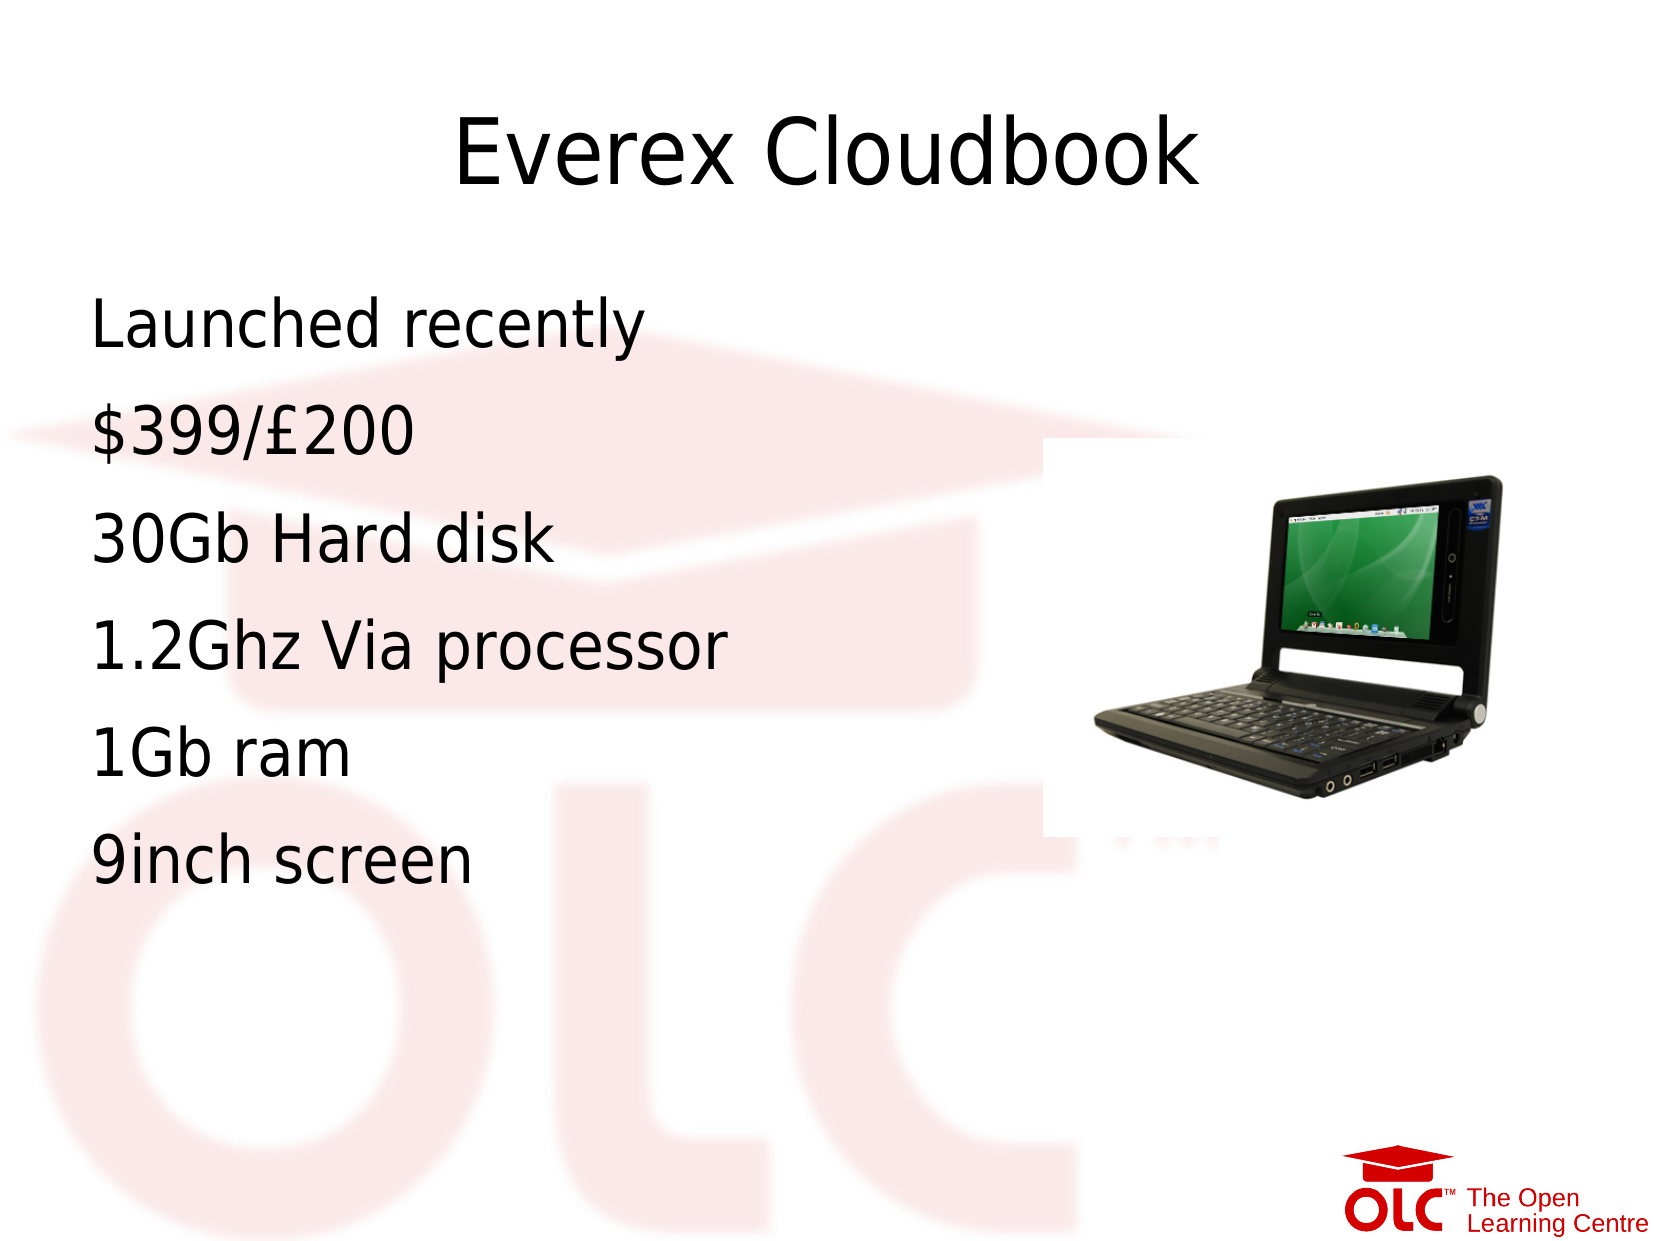

# Everex Cloudbook
Launched recently
$399/£200
30Gb Hard disk
1.2Ghz Via processor
1Gb ram
9inch screen